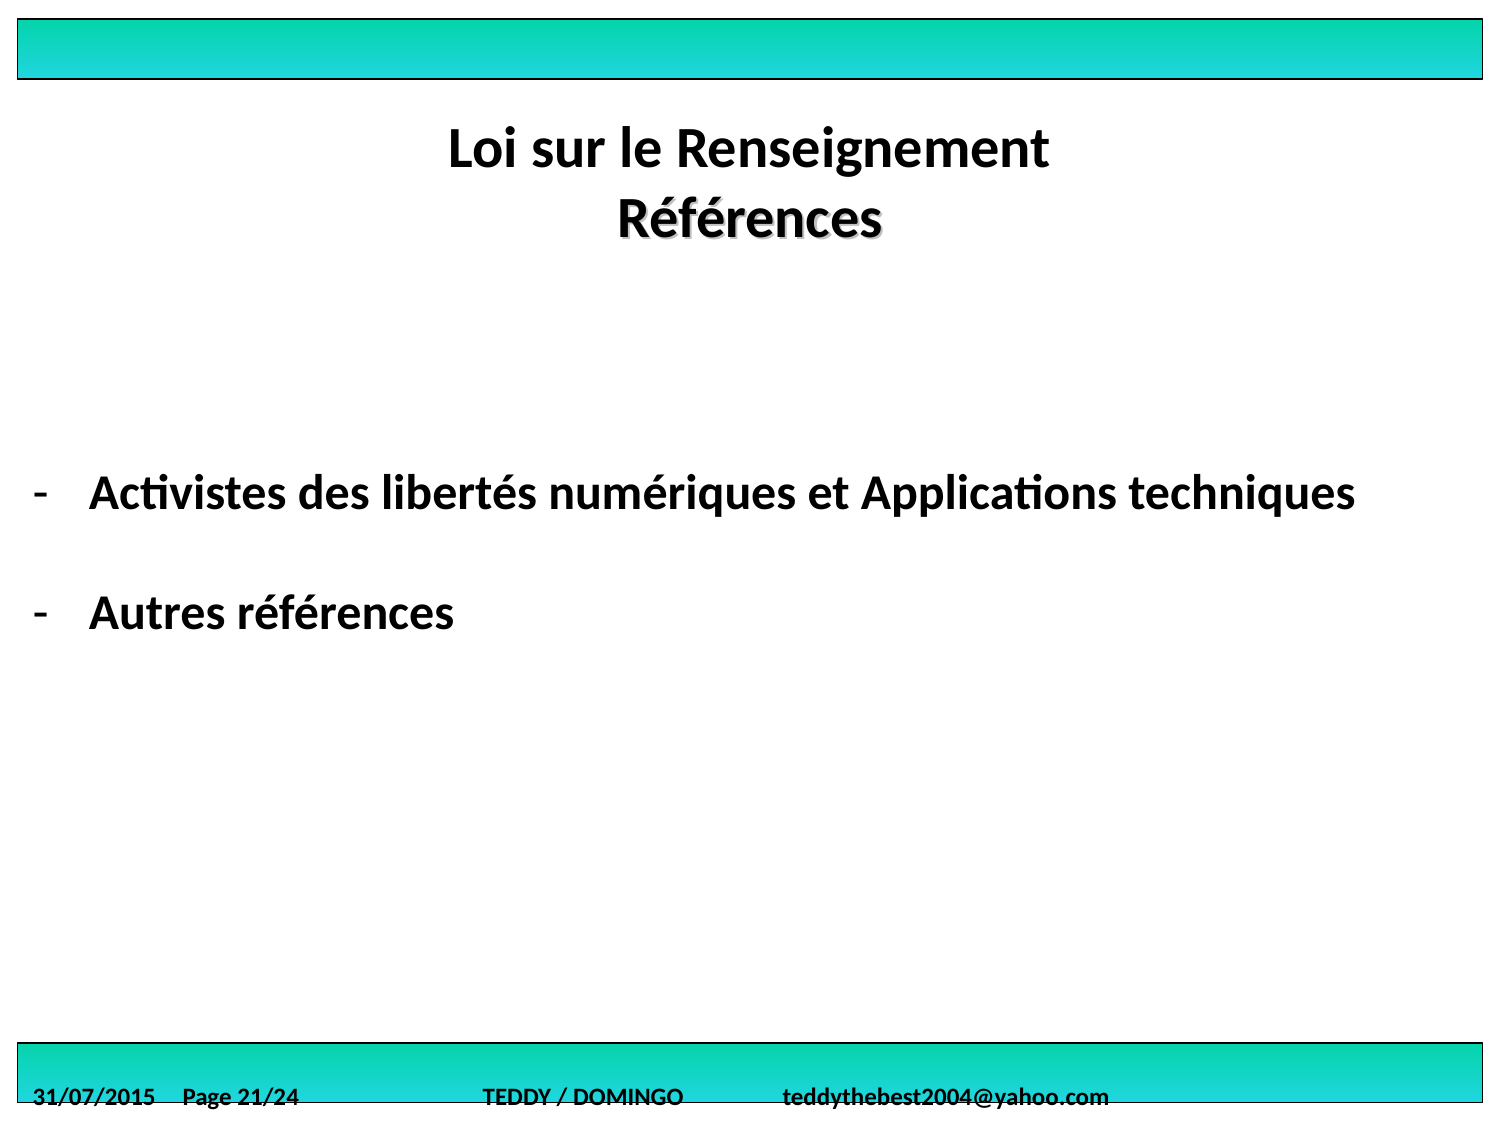

Loi sur le Renseignement
Références
Activistes des libertés numériques et Applications techniques
Autres références
31/07/2015	Page 21/24			TEDDY / DOMINGO		teddythebest2004@yahoo.com